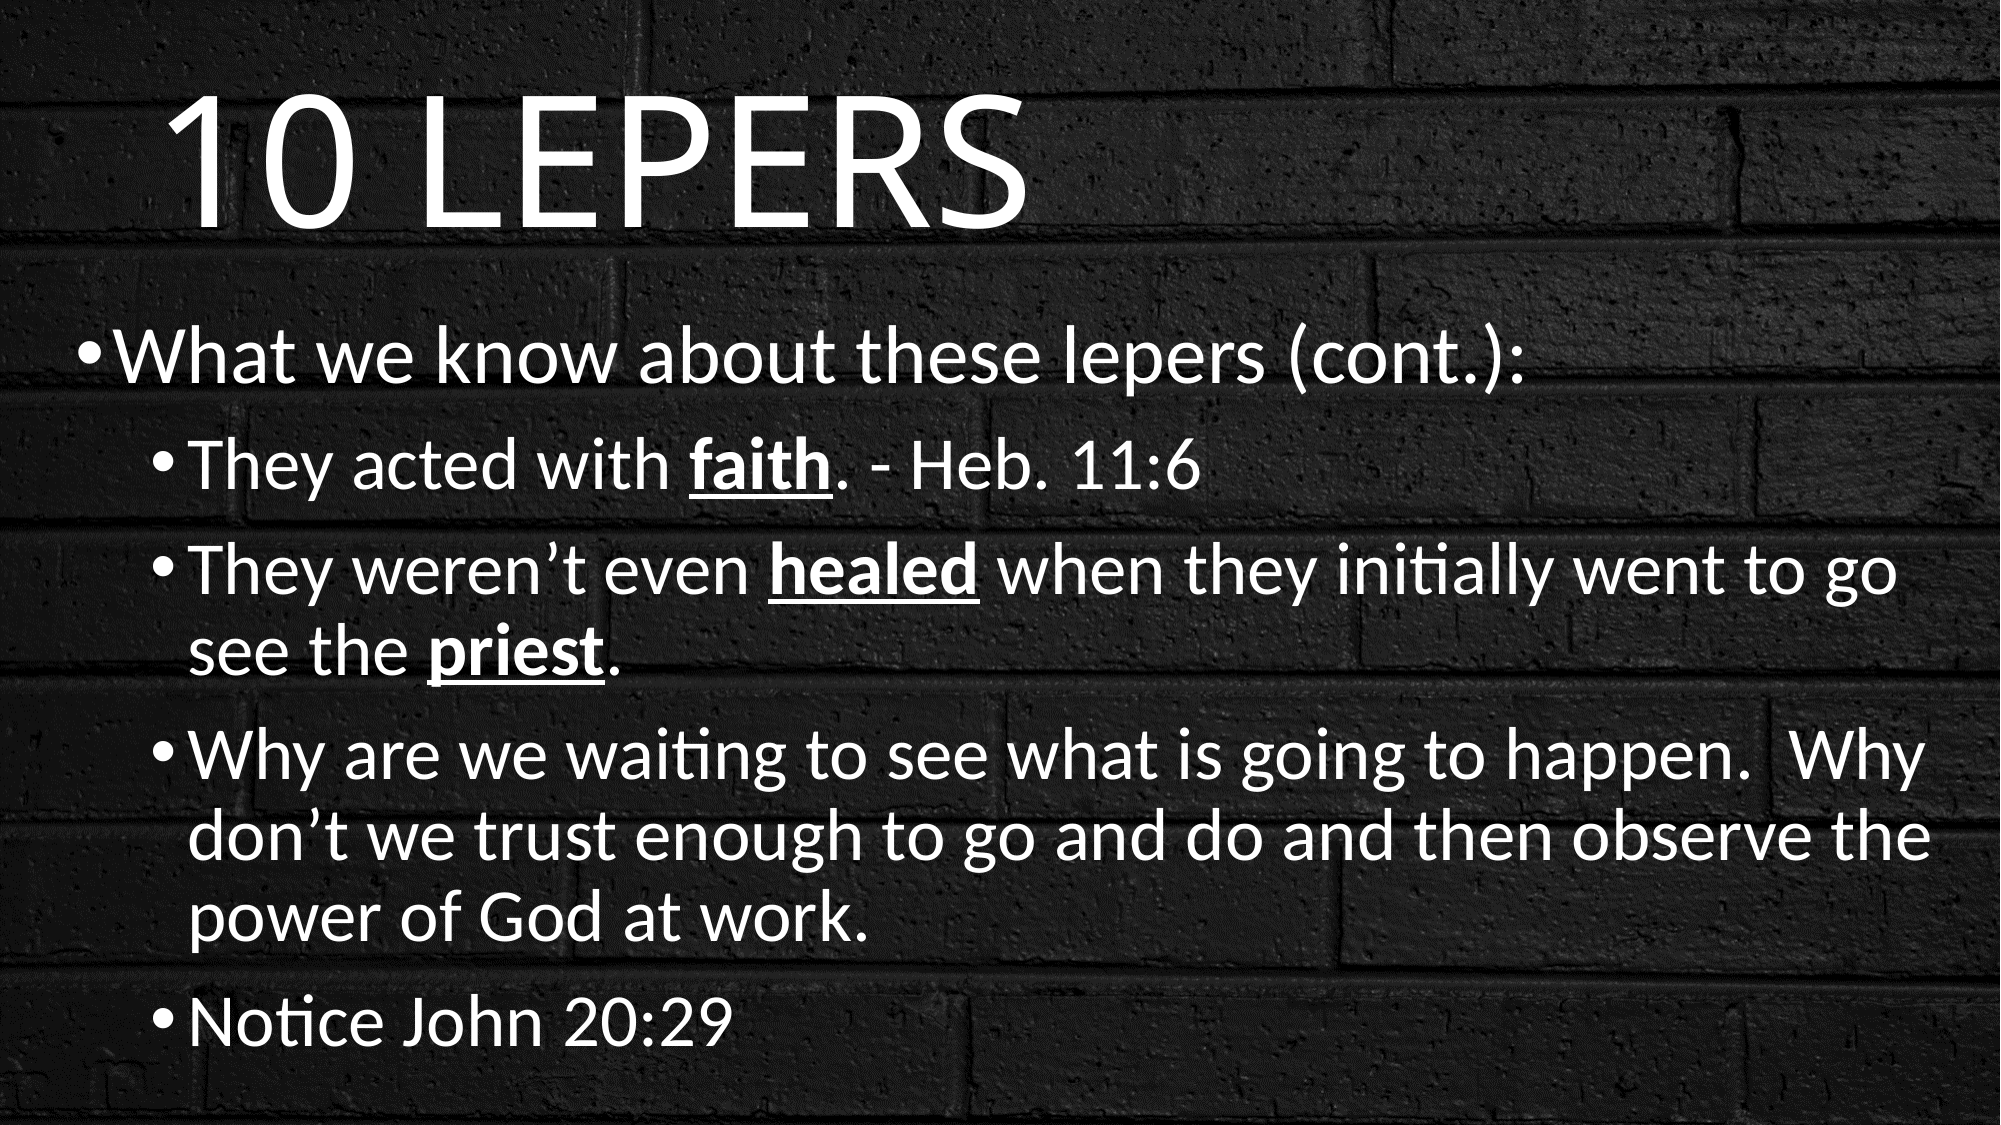

# 10 LEPERS
What we know about these lepers (cont.):
They acted with faith. - Heb. 11:6
They weren’t even healed when they initially went to go see the priest.
Why are we waiting to see what is going to happen. Why don’t we trust enough to go and do and then observe the power of God at work.
Notice John 20:29